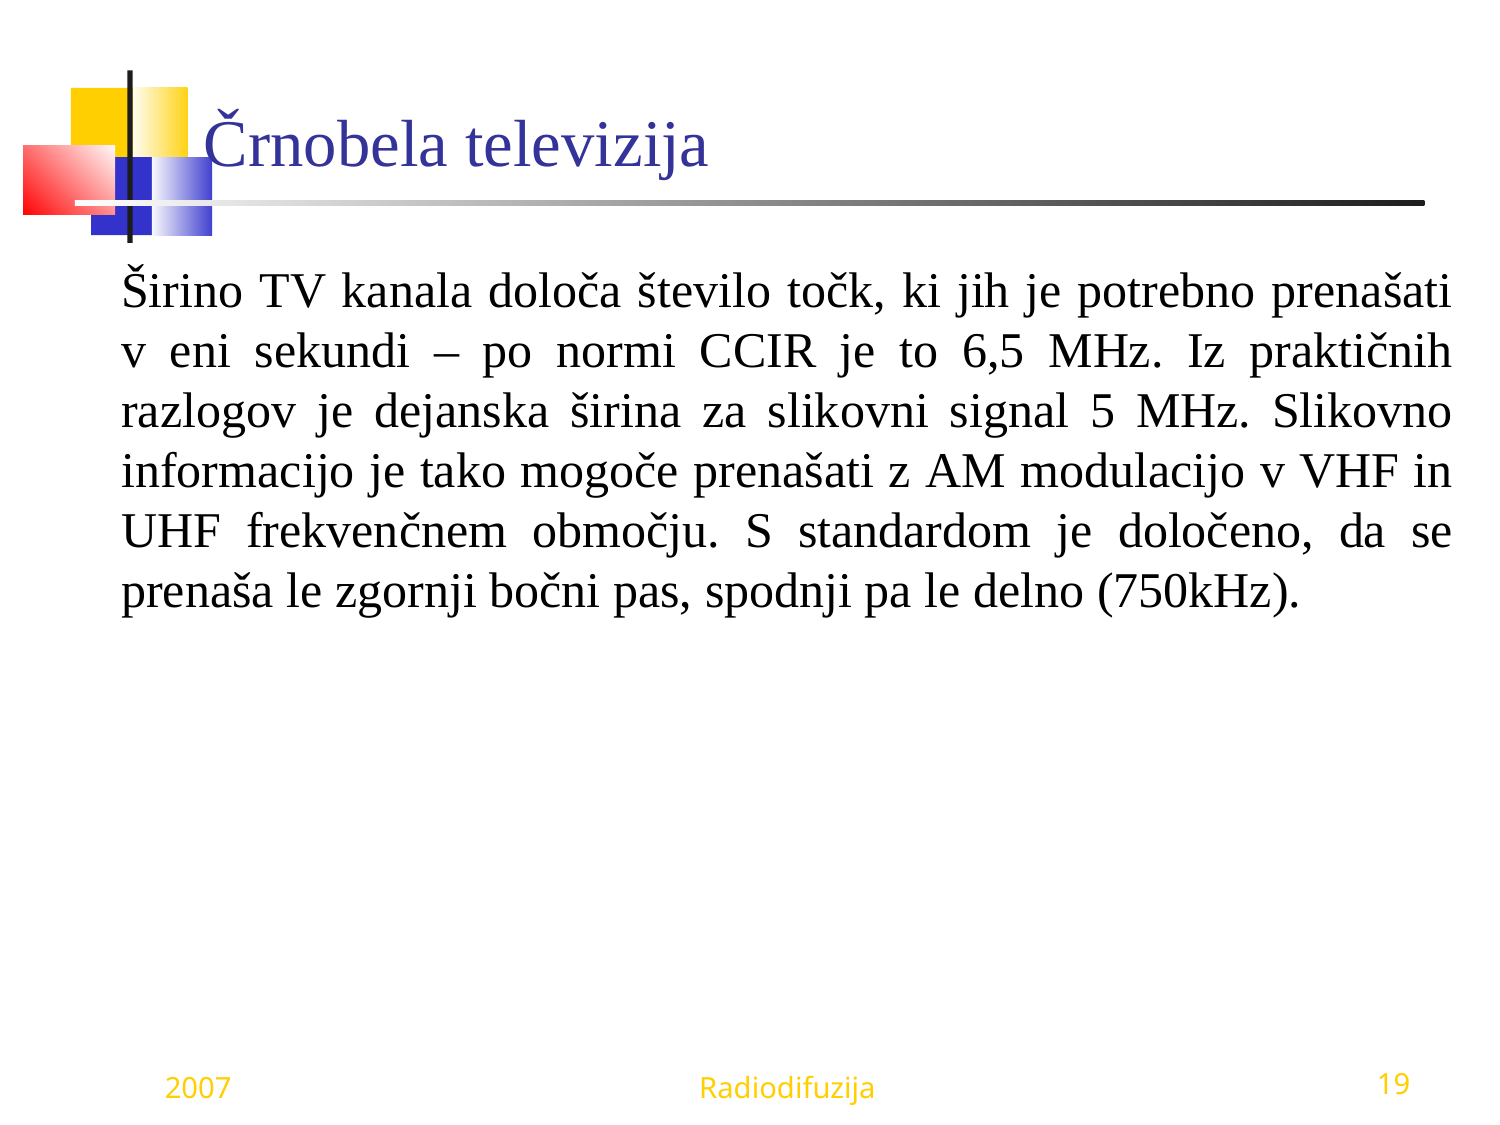

# Črnobela televizija
	Širino TV kanala določa število točk, ki jih je potrebno prenašati v eni sekundi – po normi CCIR je to 6,5 MHz. Iz praktičnih razlogov je dejanska širina za slikovni signal 5 MHz. Slikovno informacijo je tako mogoče prenašati z AM modulacijo v VHF in UHF frekvenčnem območju. S standardom je določeno, da se prenaša le zgornji bočni pas, spodnji pa le delno (750kHz).
2007
Radiodifuzija